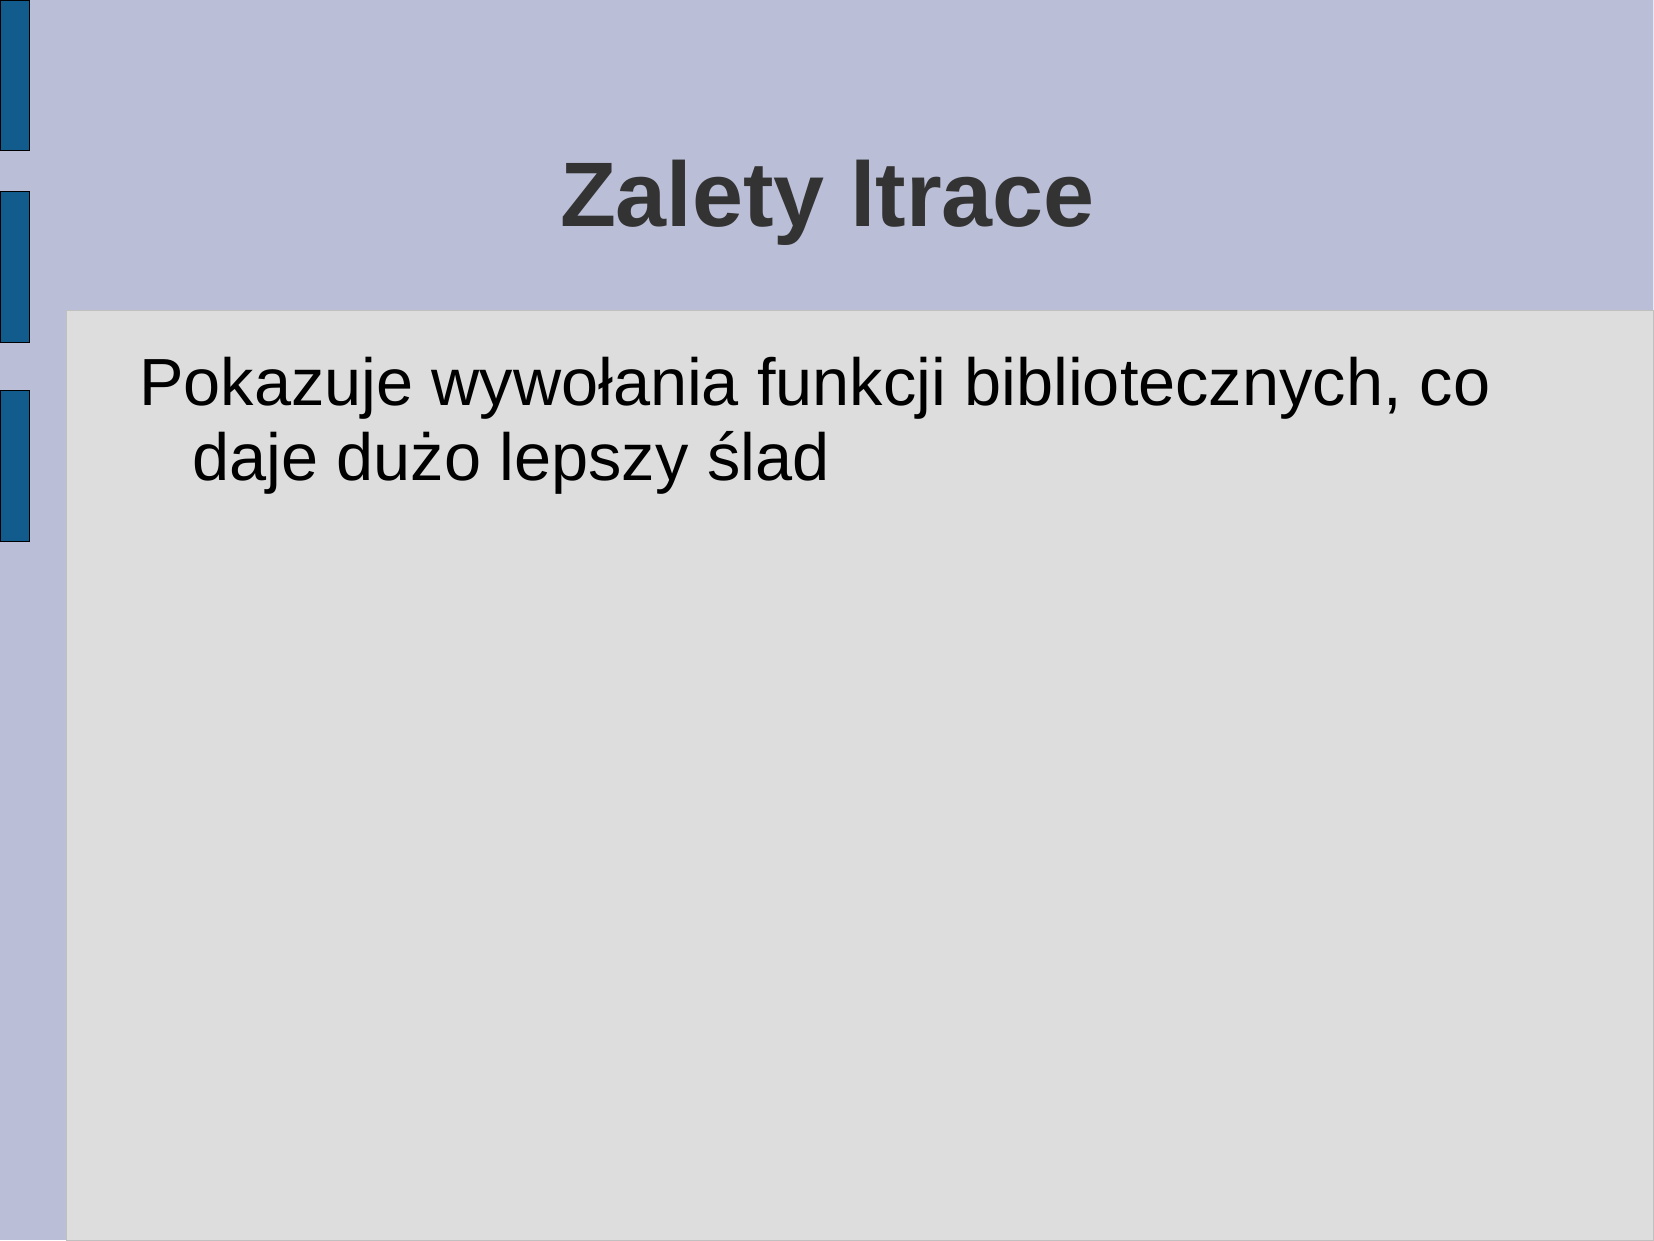

# Zalety ltrace
Pokazuje wywołania funkcji bibliotecznych, co daje dużo lepszy ślad